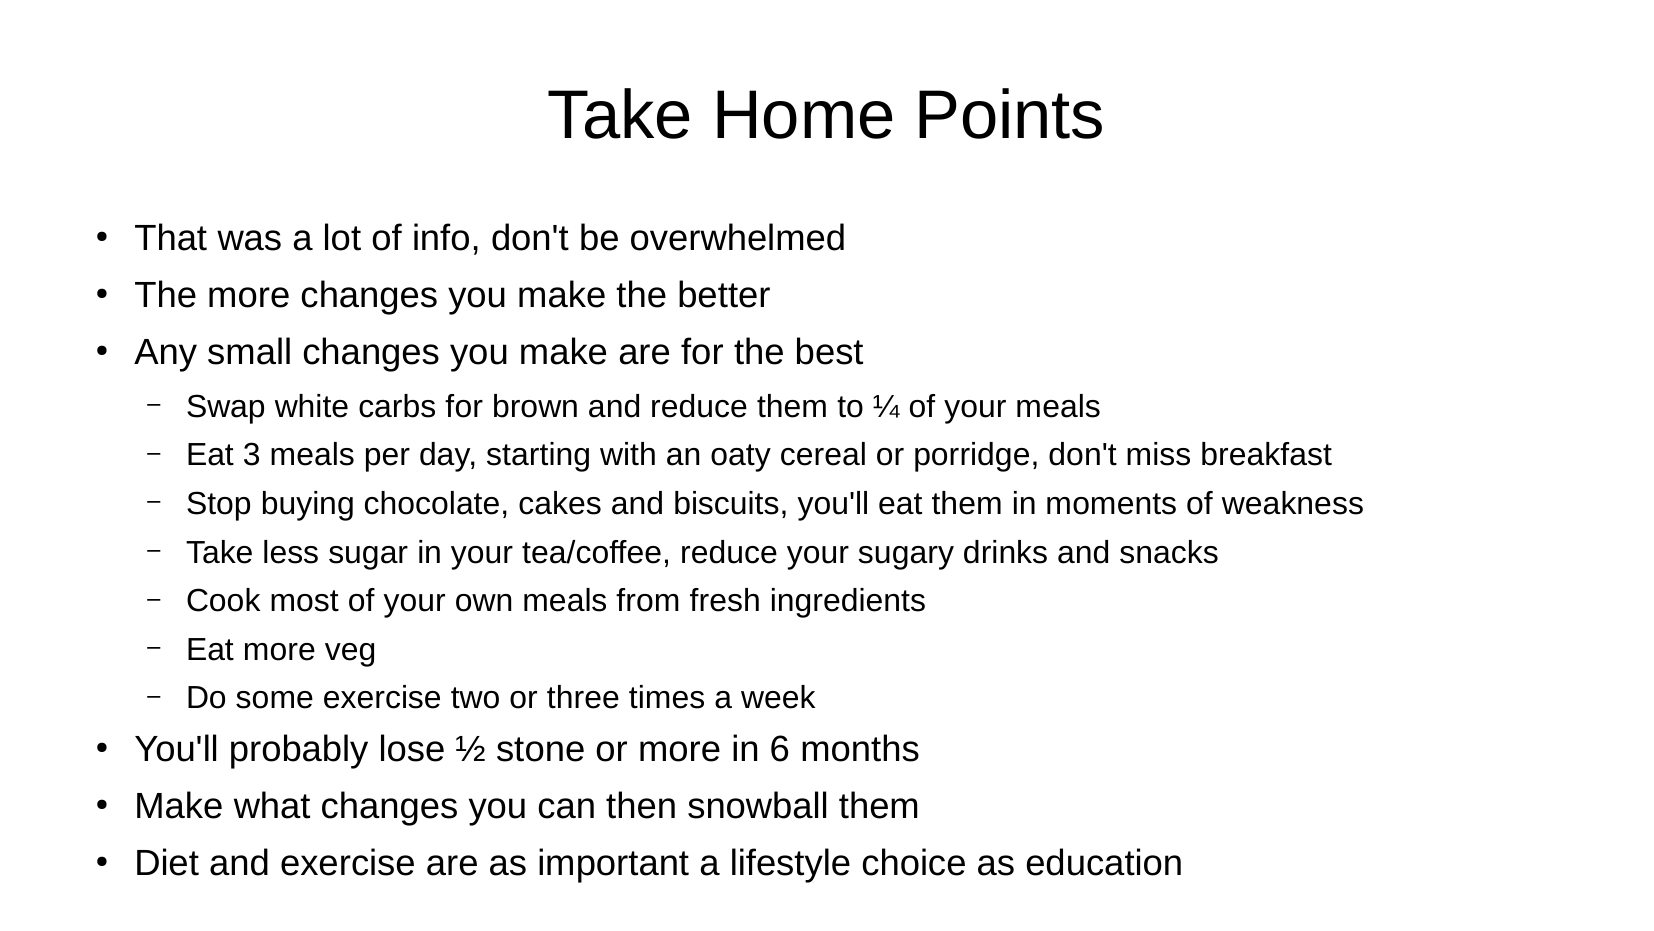

# Take Home Points
That was a lot of info, don't be overwhelmed
The more changes you make the better
Any small changes you make are for the best
Swap white carbs for brown and reduce them to ¼ of your meals
Eat 3 meals per day, starting with an oaty cereal or porridge, don't miss breakfast
Stop buying chocolate, cakes and biscuits, you'll eat them in moments of weakness
Take less sugar in your tea/coffee, reduce your sugary drinks and snacks
Cook most of your own meals from fresh ingredients
Eat more veg
Do some exercise two or three times a week
You'll probably lose ½ stone or more in 6 months
Make what changes you can then snowball them
Diet and exercise are as important a lifestyle choice as education